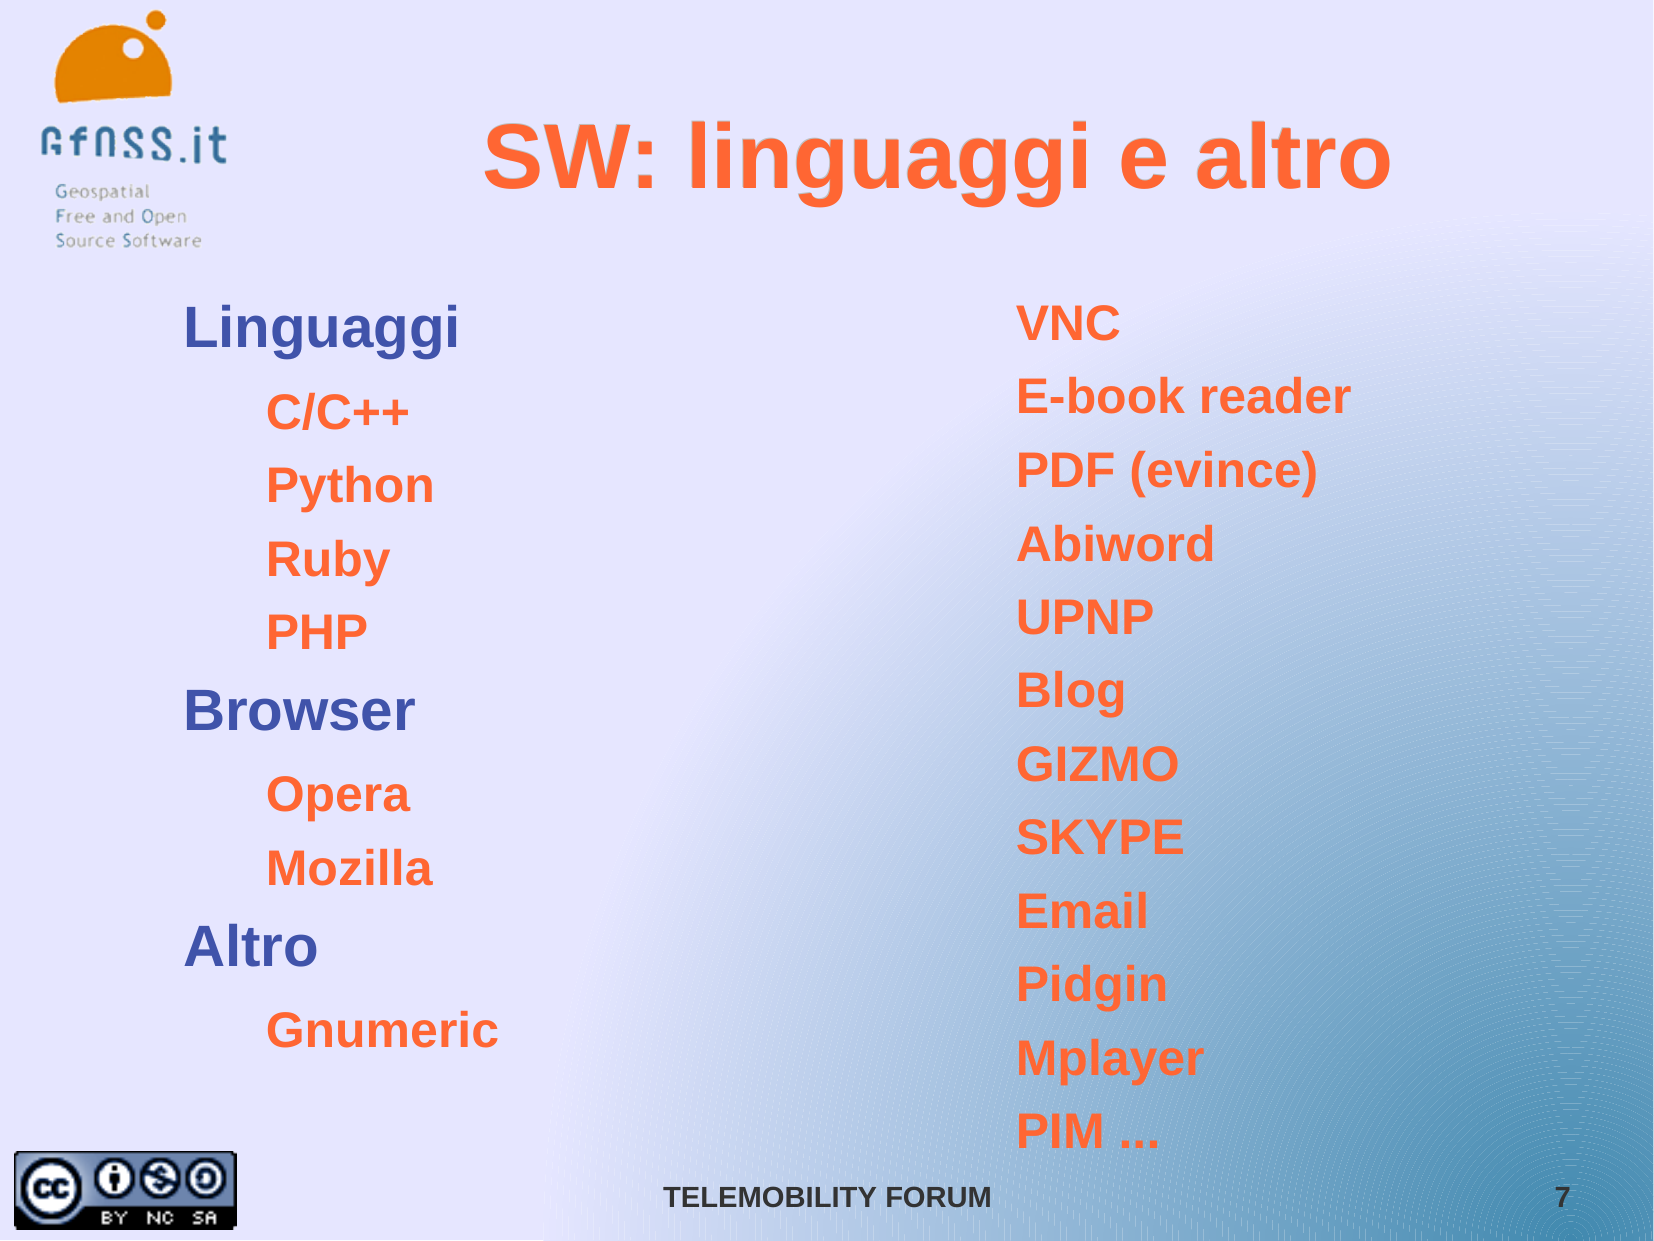

# SW: linguaggi e altro
Linguaggi
C/C++
Python
Ruby
PHP
Browser
Opera
Mozilla
Altro
Gnumeric
VNC
E-book reader
PDF (evince)
Abiword
UPNP
Blog
GIZMO
SKYPE
Email
Pidgin
Mplayer
PIM ...
INSERIRE NOME EVENTO
7